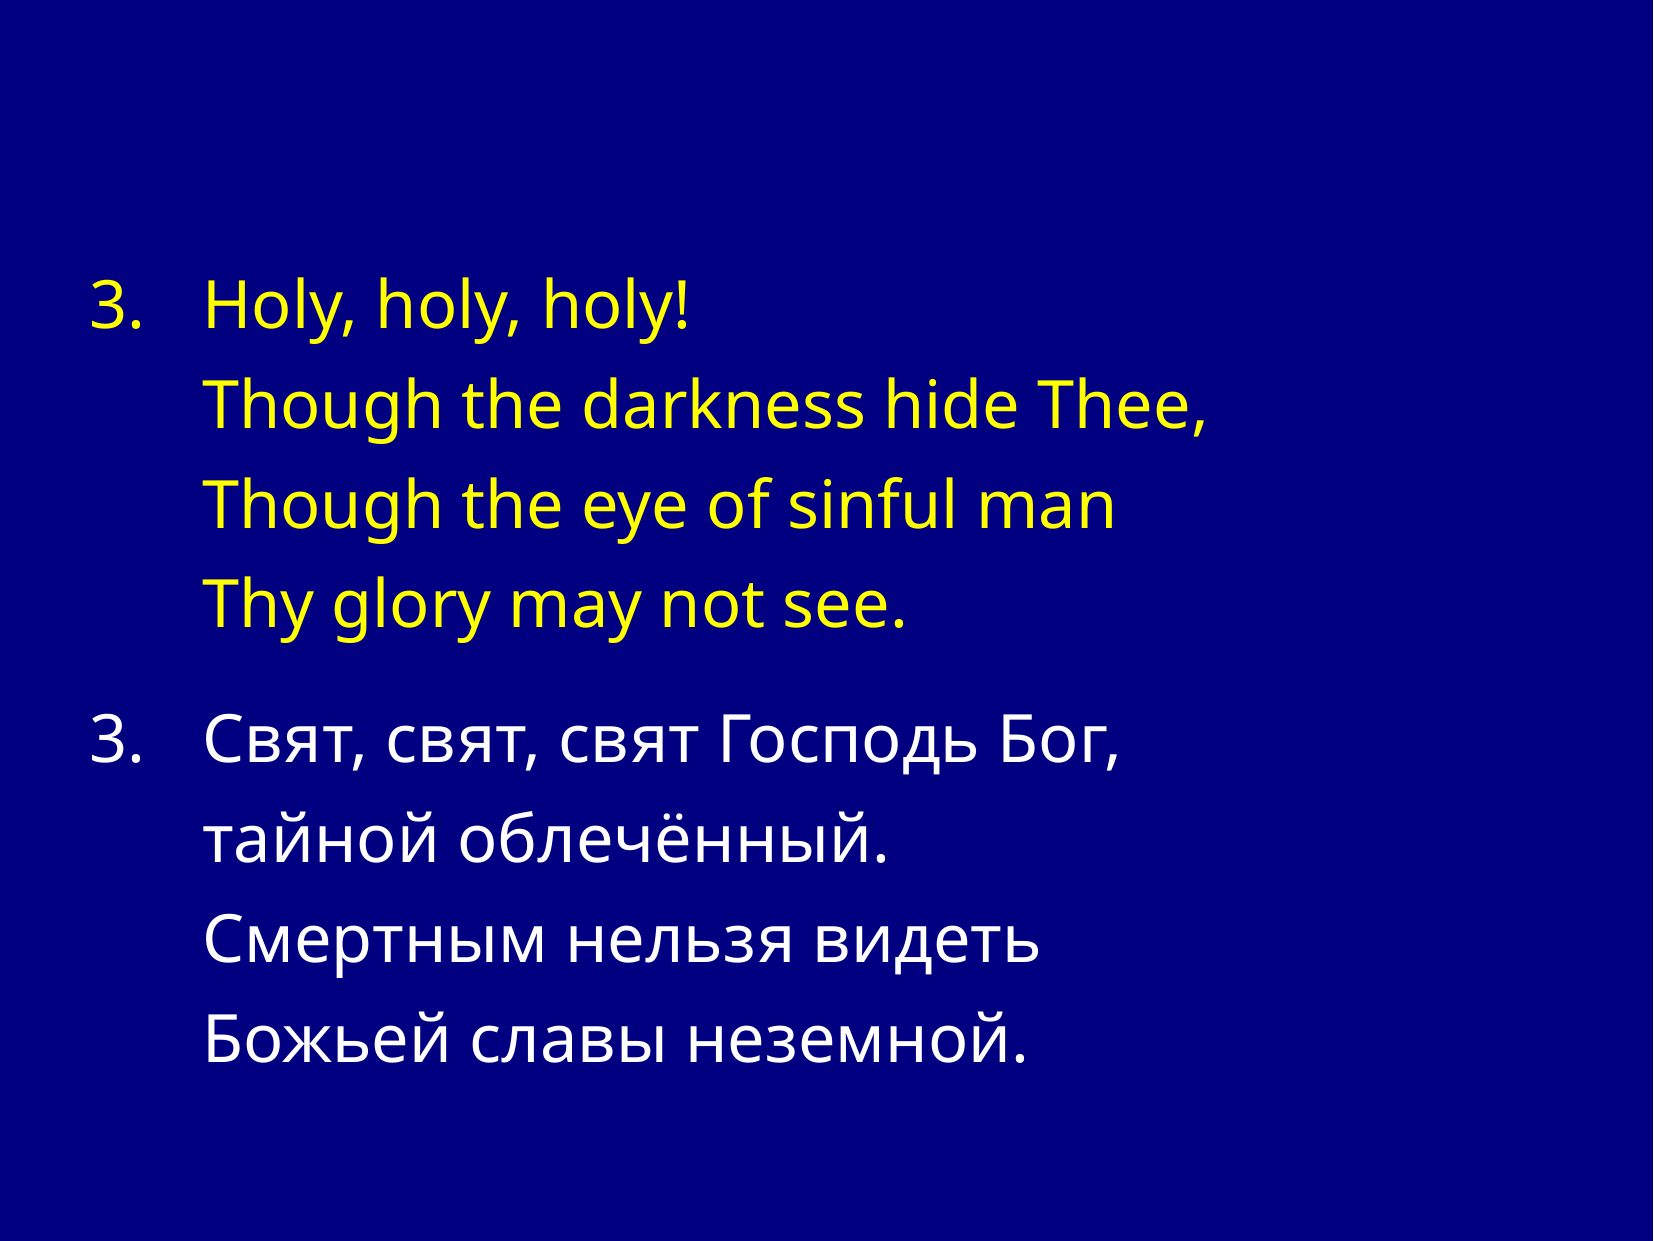

3.	Holy, holy, holy!
	Though the darkness hide Thee,
	Though the eye of sinful man
	Thy glory may not see.
3.	Свят, свят, свят Господь Бог,
	тайной облечённый.
	Смертным нельзя видеть
	Божьей славы неземной.